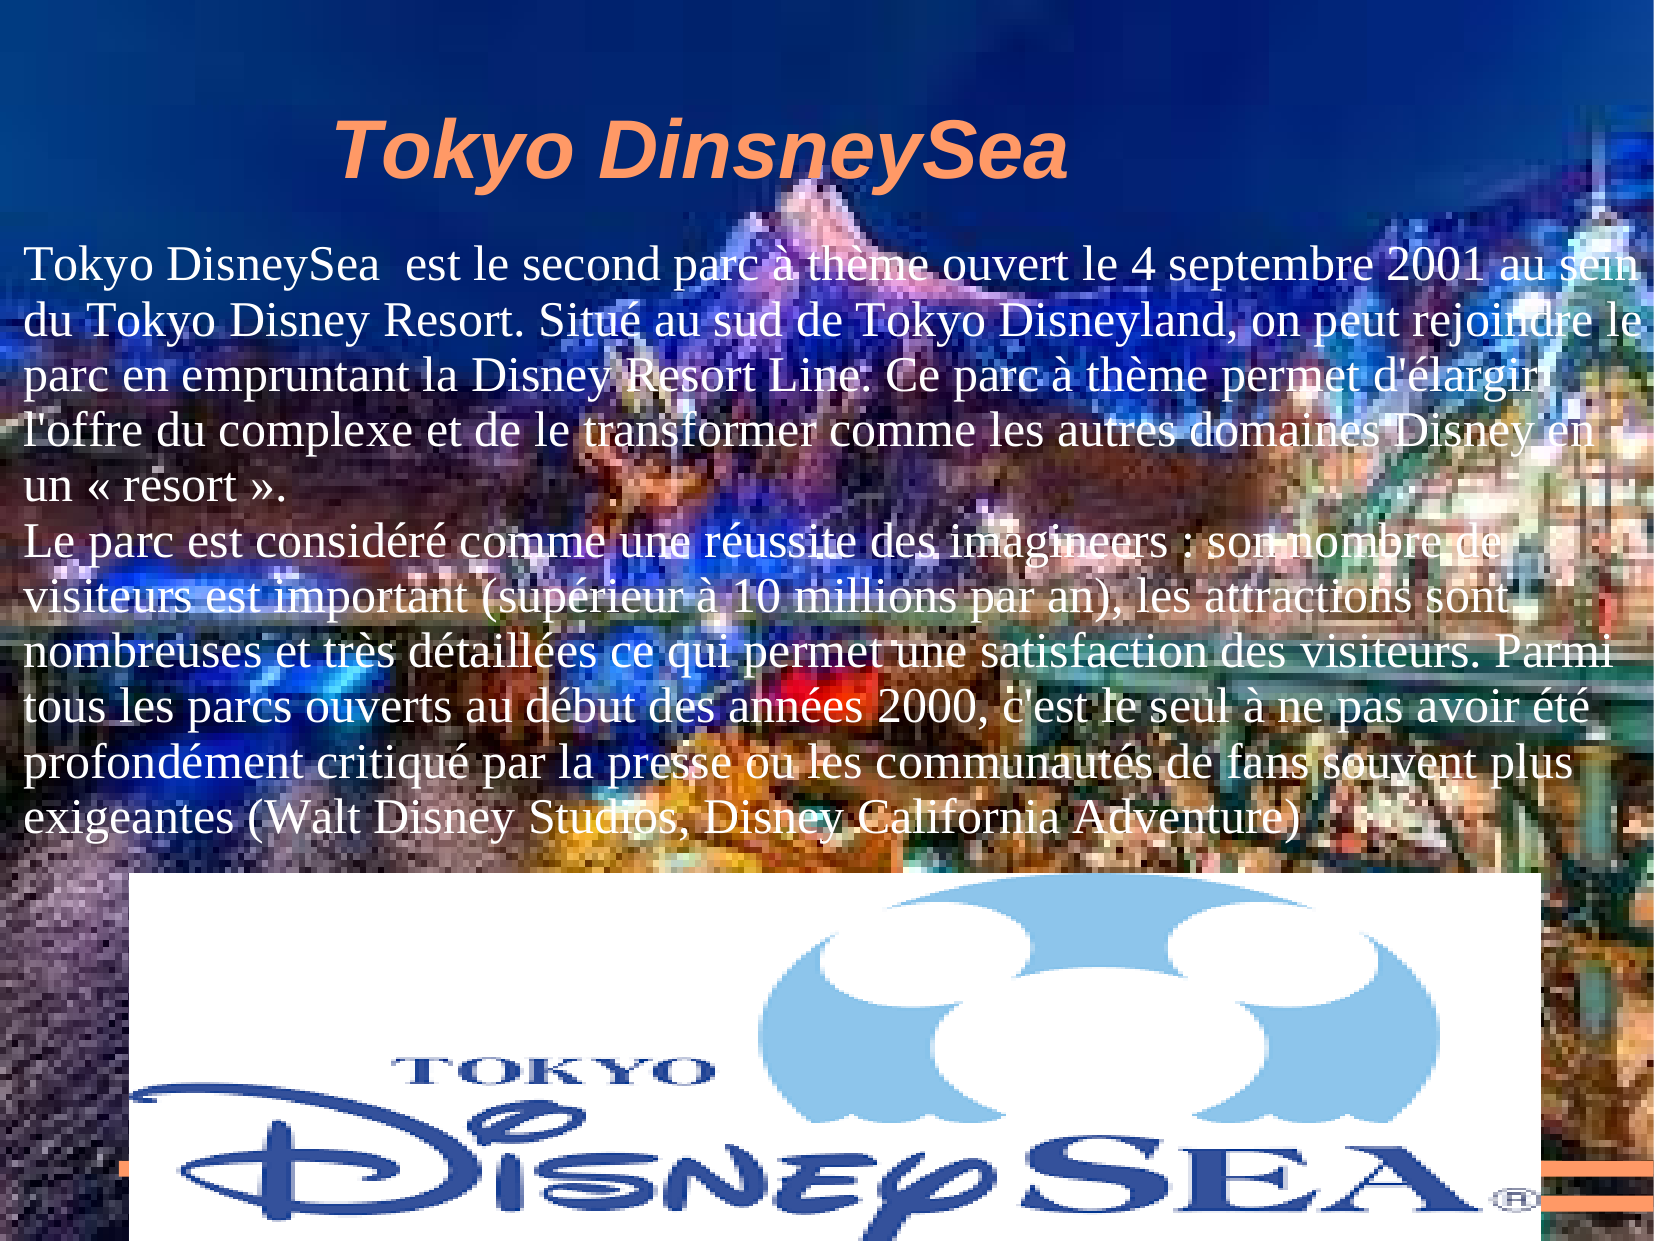

# Tokyo DinsneySea
Tokyo DisneySea est le second parc à thème ouvert le 4 septembre 2001 au sein du Tokyo Disney Resort. Situé au sud de Tokyo Disneyland, on peut rejoindre le parc en empruntant la Disney Resort Line. Ce parc à thème permet d'élargir l'offre du complexe et de le transformer comme les autres domaines Disney en un « resort ».
Le parc est considéré comme une réussite des imagineers : son nombre de visiteurs est important (supérieur à 10 millions par an), les attractions sont nombreuses et très détaillées ce qui permet une satisfaction des visiteurs. Parmi tous les parcs ouverts au début des années 2000, c'est le seul à ne pas avoir été profondément critiqué par la presse ou les communautés de fans souvent plus exigeantes (Walt Disney Studios, Disney California Adventure)